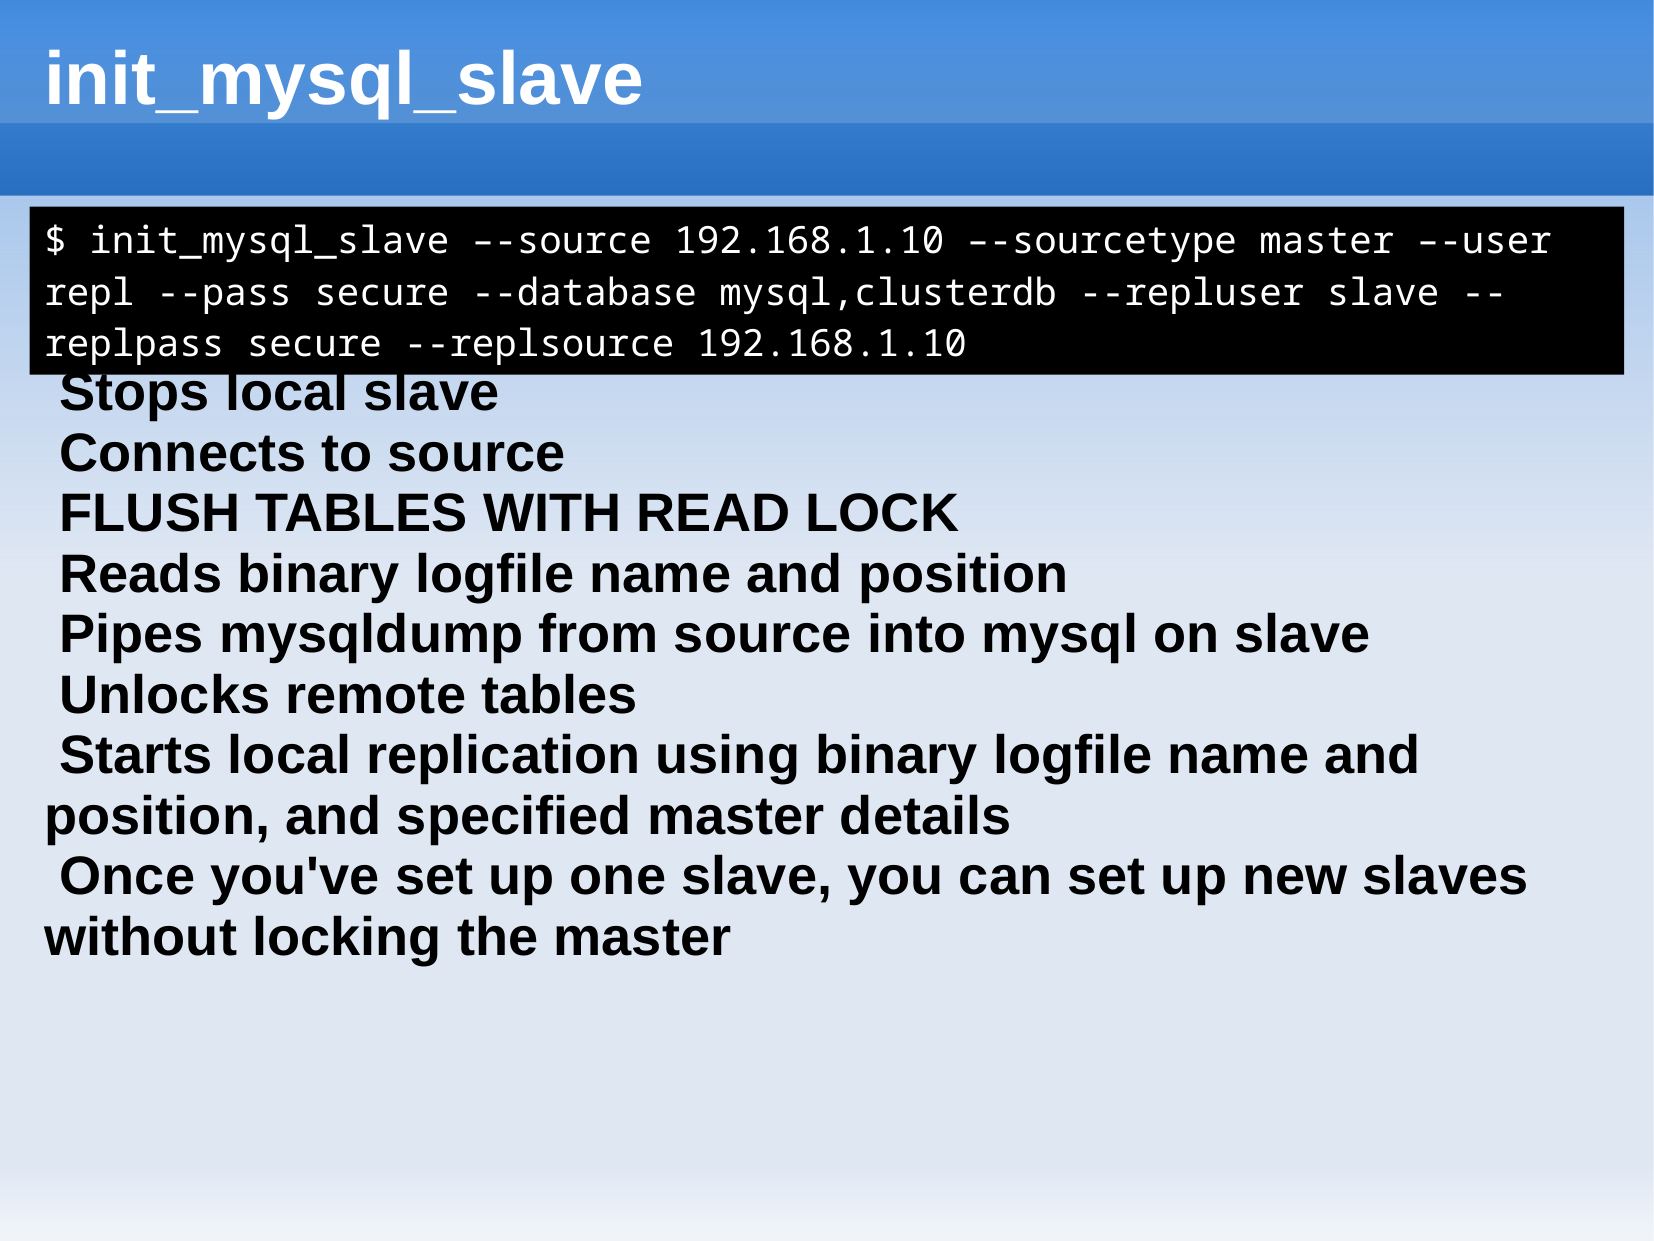

init_mysql_slave
$ init_mysql_slave –-source 192.168.1.10 –-sourcetype master –-user repl --pass secure --database mysql,clusterdb --repluser slave --replpass secure --replsource 192.168.1.10
 Stops local slave
 Connects to source
 FLUSH TABLES WITH READ LOCK
 Reads binary logfile name and position
 Pipes mysqldump from source into mysql on slave
 Unlocks remote tables
 Starts local replication using binary logfile name and position, and specified master details
 Once you've set up one slave, you can set up new slaves without locking the master